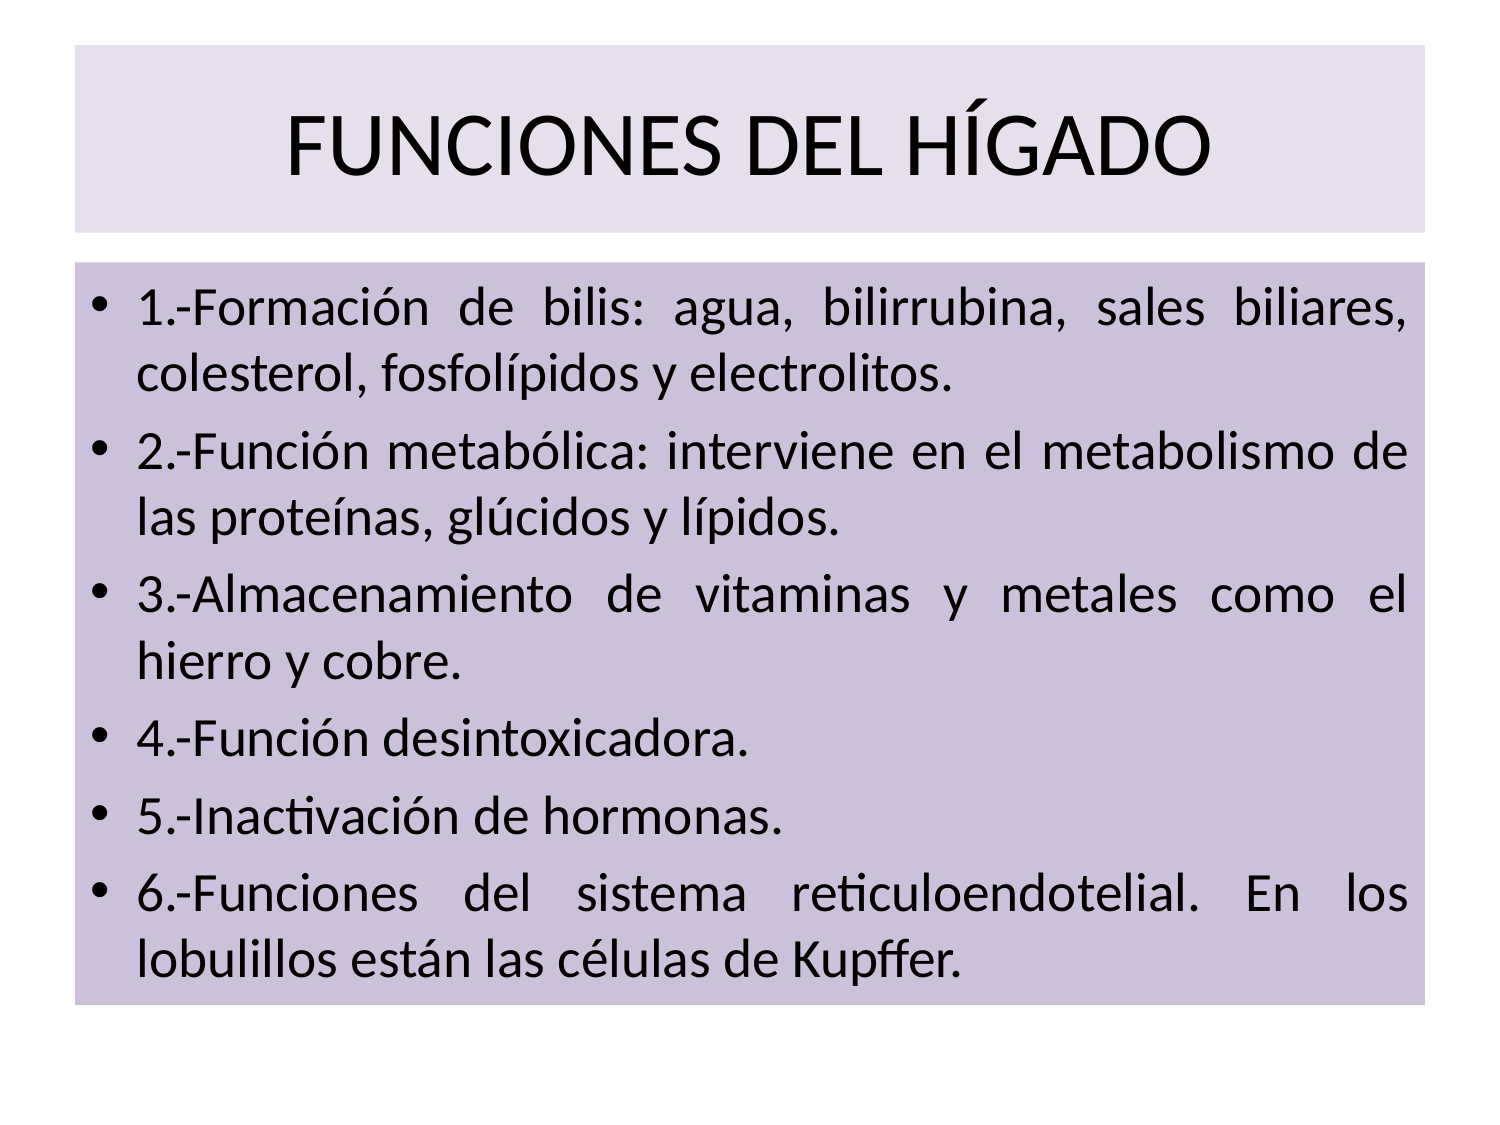

# FUNCIONES DEL HÍGADO
1.-Formación de bilis: agua, bilirrubina, sales biliares, colesterol, fosfolípidos y electrolitos.
2.-Función metabólica: interviene en el metabolismo de las proteínas, glúcidos y lípidos.
3.-Almacenamiento de vitaminas y metales como el hierro y cobre.
4.-Función desintoxicadora.
5.-Inactivación de hormonas.
6.-Funciones del sistema reticuloendotelial. En los lobulillos están las células de Kupffer.